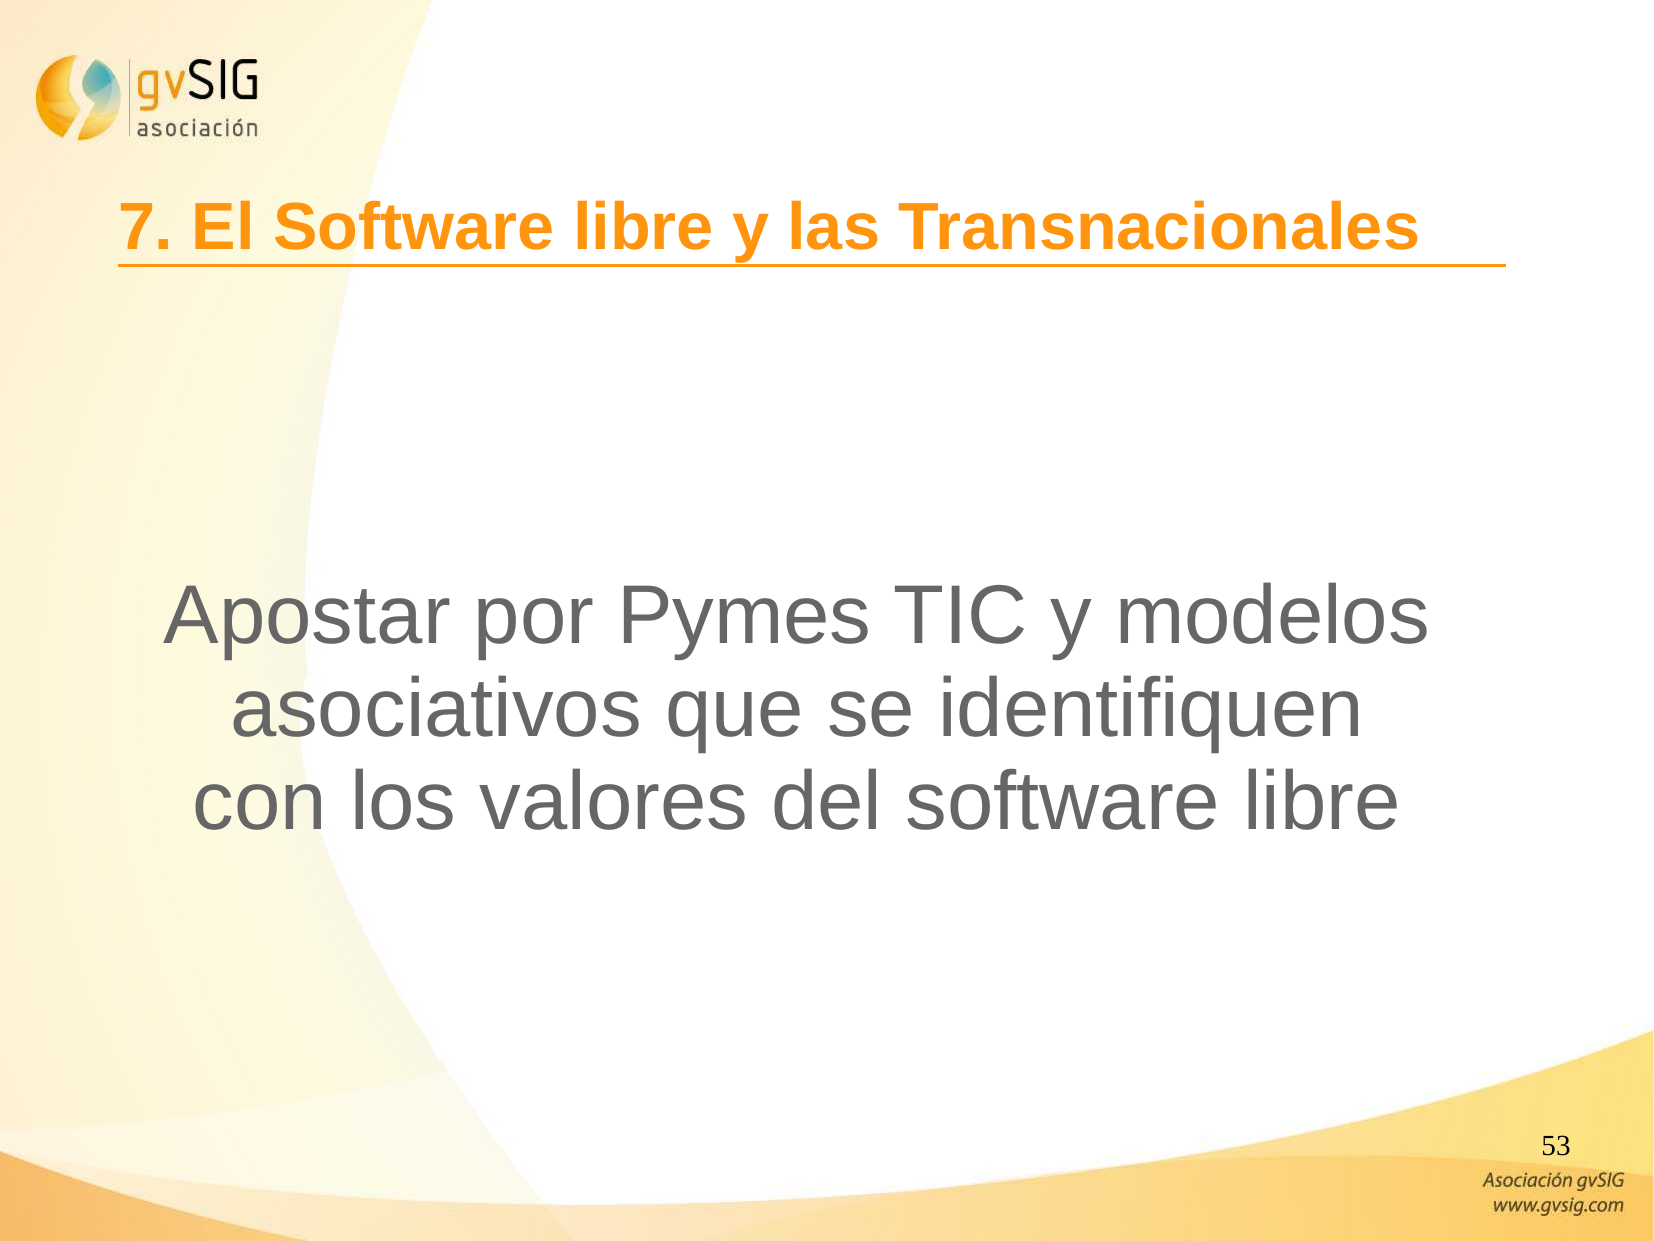

# 7. El Software libre y las Transnacionales
Apostar por Pymes TIC y modelos asociativos que se identifiquen con los valores del software libre
53